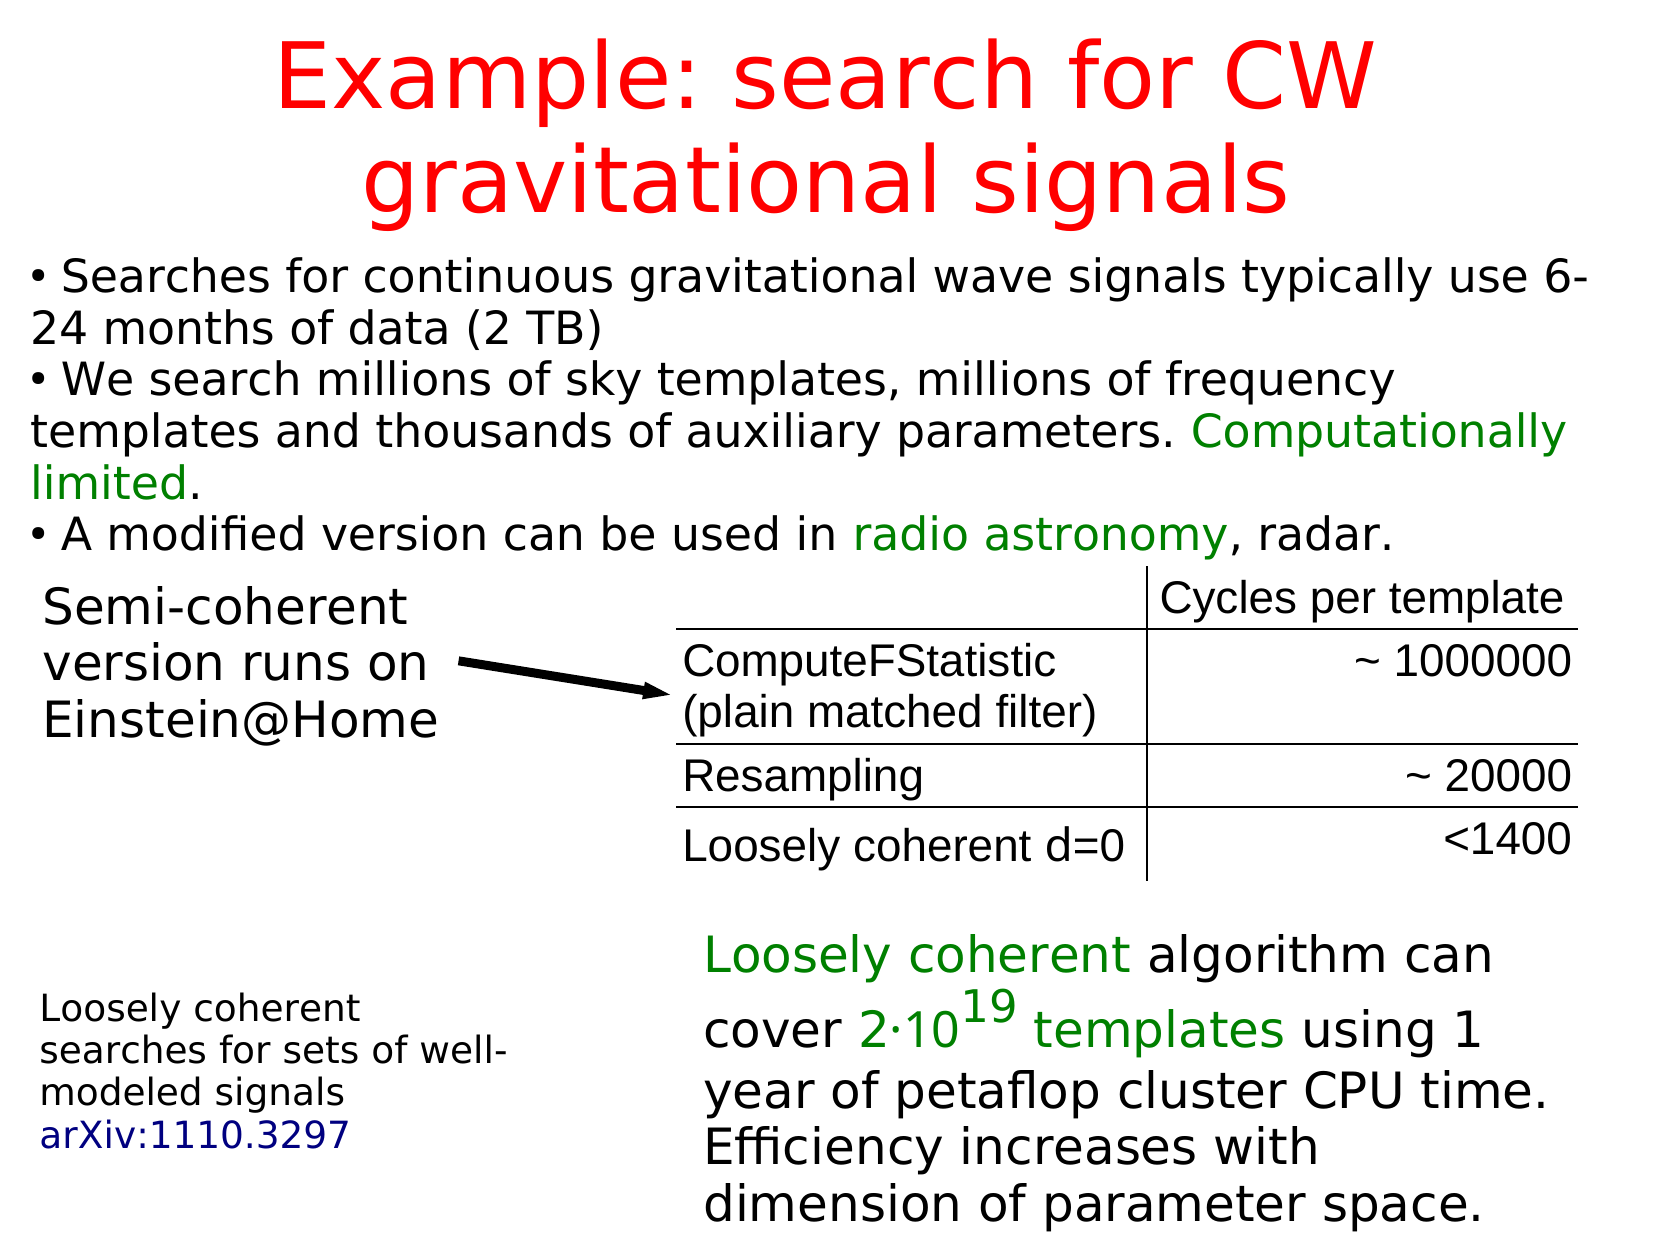

# Example: search for CW gravitational signals
 Searches for continuous gravitational wave signals typically use 6-24 months of data (2 TB)
 We search millions of sky templates, millions of frequency templates and thousands of auxiliary parameters. Computationally limited.
 A modified version can be used in radio astronomy, radar.
| | Cycles per template |
| --- | --- |
| ComputeFStatistic (plain matched filter) | ~ 1000000 |
| Resampling | ~ 20000 |
| Loosely coherent d=0 | <1400 |
Semi-coherent version runs on Einstein@Home
Loosely coherent algorithm can cover 2·1019 templates using 1 year of petaflop cluster CPU time.
Efficiency increases with dimension of parameter space.
Loosely coherent searches for sets of well-modeled signalsarXiv:1110.3297